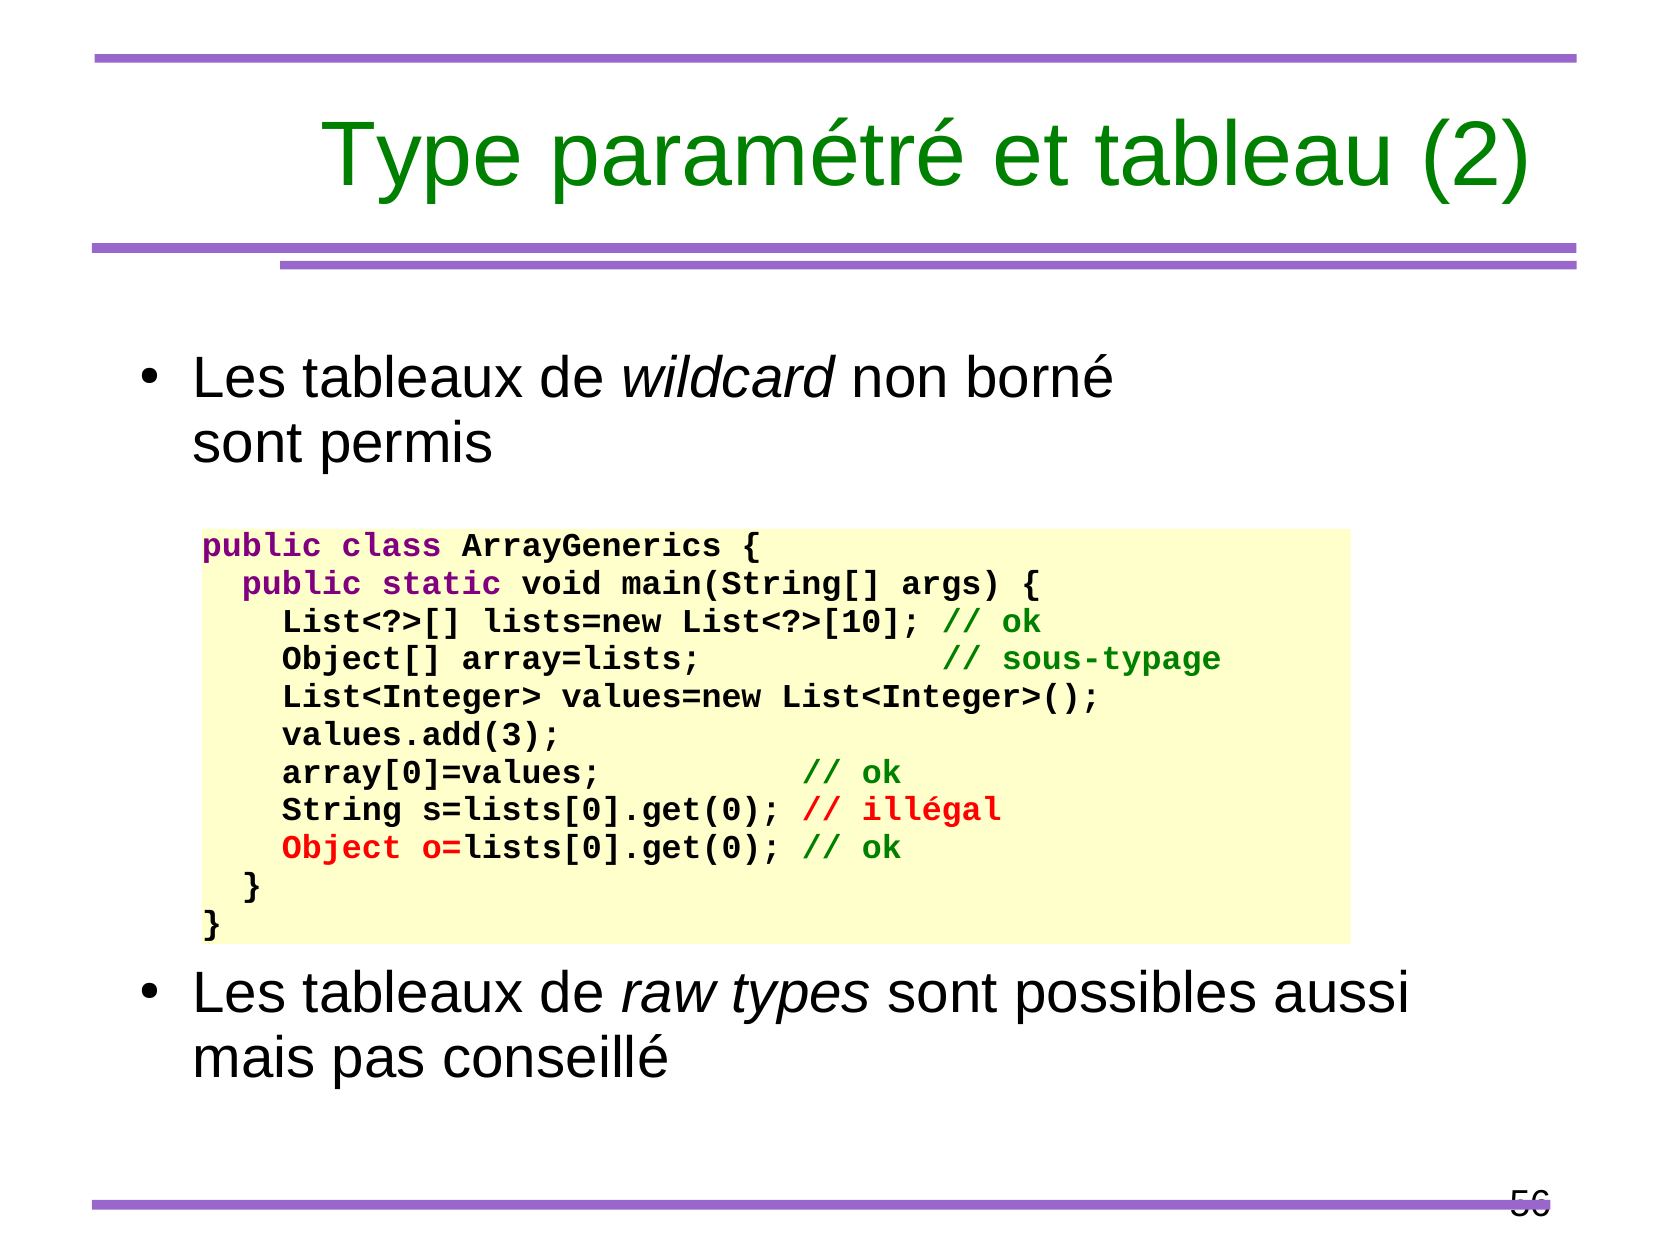

# Type paramétré et tableau (2)
Les tableaux de wildcard non borné
sont permis
Les tableaux de raw types sont possibles aussi mais pas conseillé
public class ArrayGenerics {
 public static void main(String[] args) {
 List<?>[] lists=new List<?>[10]; // ok
 Object[] array=lists; // sous-typage
 List<Integer> values=new List<Integer>();
 values.add(3);
 array[0]=values; // ok
 String s=lists[0].get(0); // illégal
 Object o=lists[0].get(0); // ok
 }
}